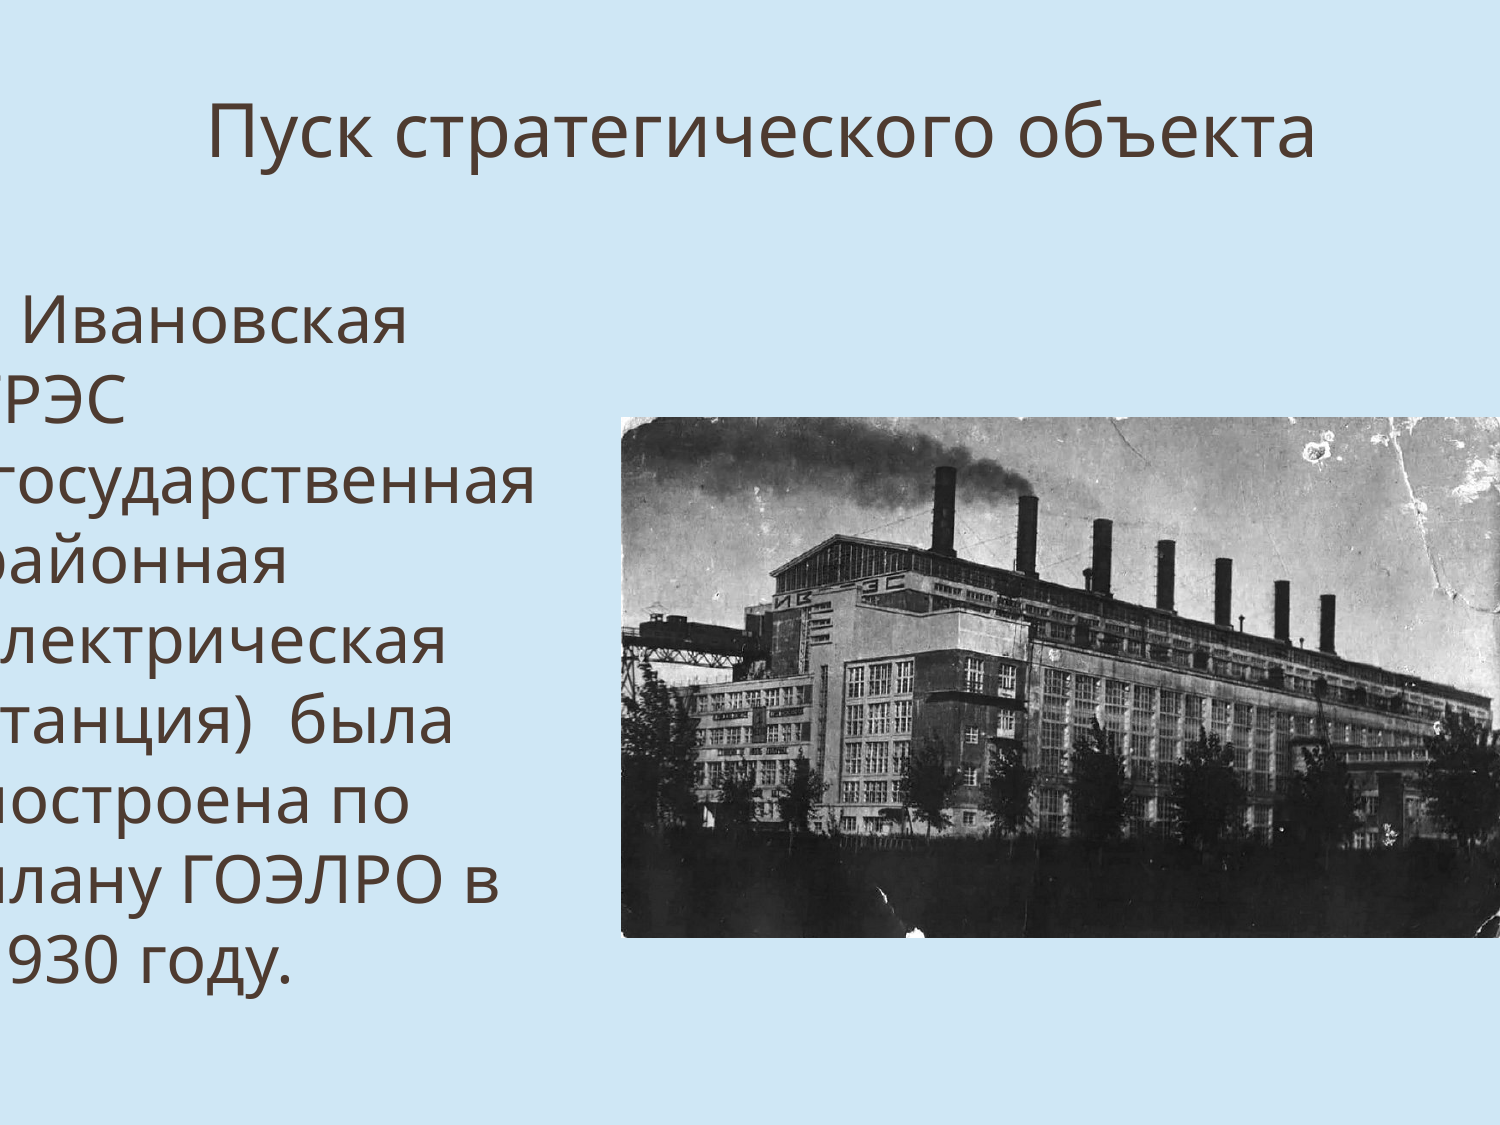

# Пуск стратегического объекта
 Ивановская ГРЭС (государственная районная электрическая станция) была построена по плану ГОЭЛРО в 1930 году.